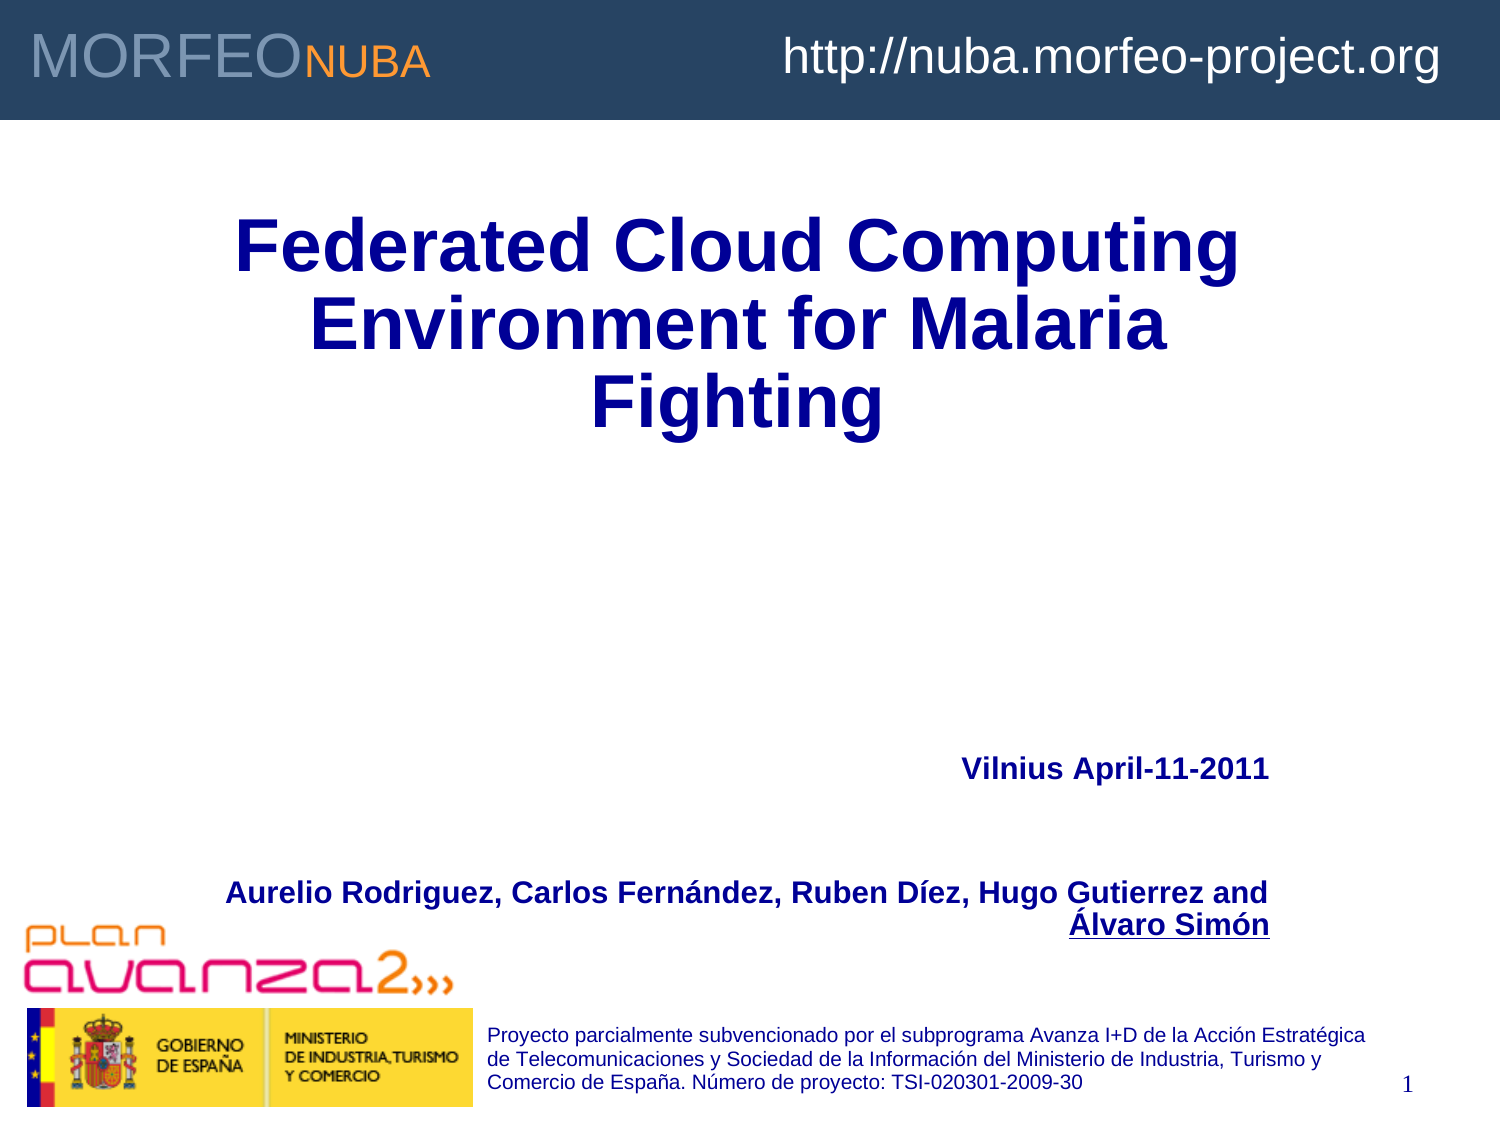

Federated Cloud Computing Environment for Malaria Fighting
Vilnius April-11-2011
Aurelio Rodriguez, Carlos Fernández, Ruben Díez, Hugo Gutierrez and Álvaro Simón